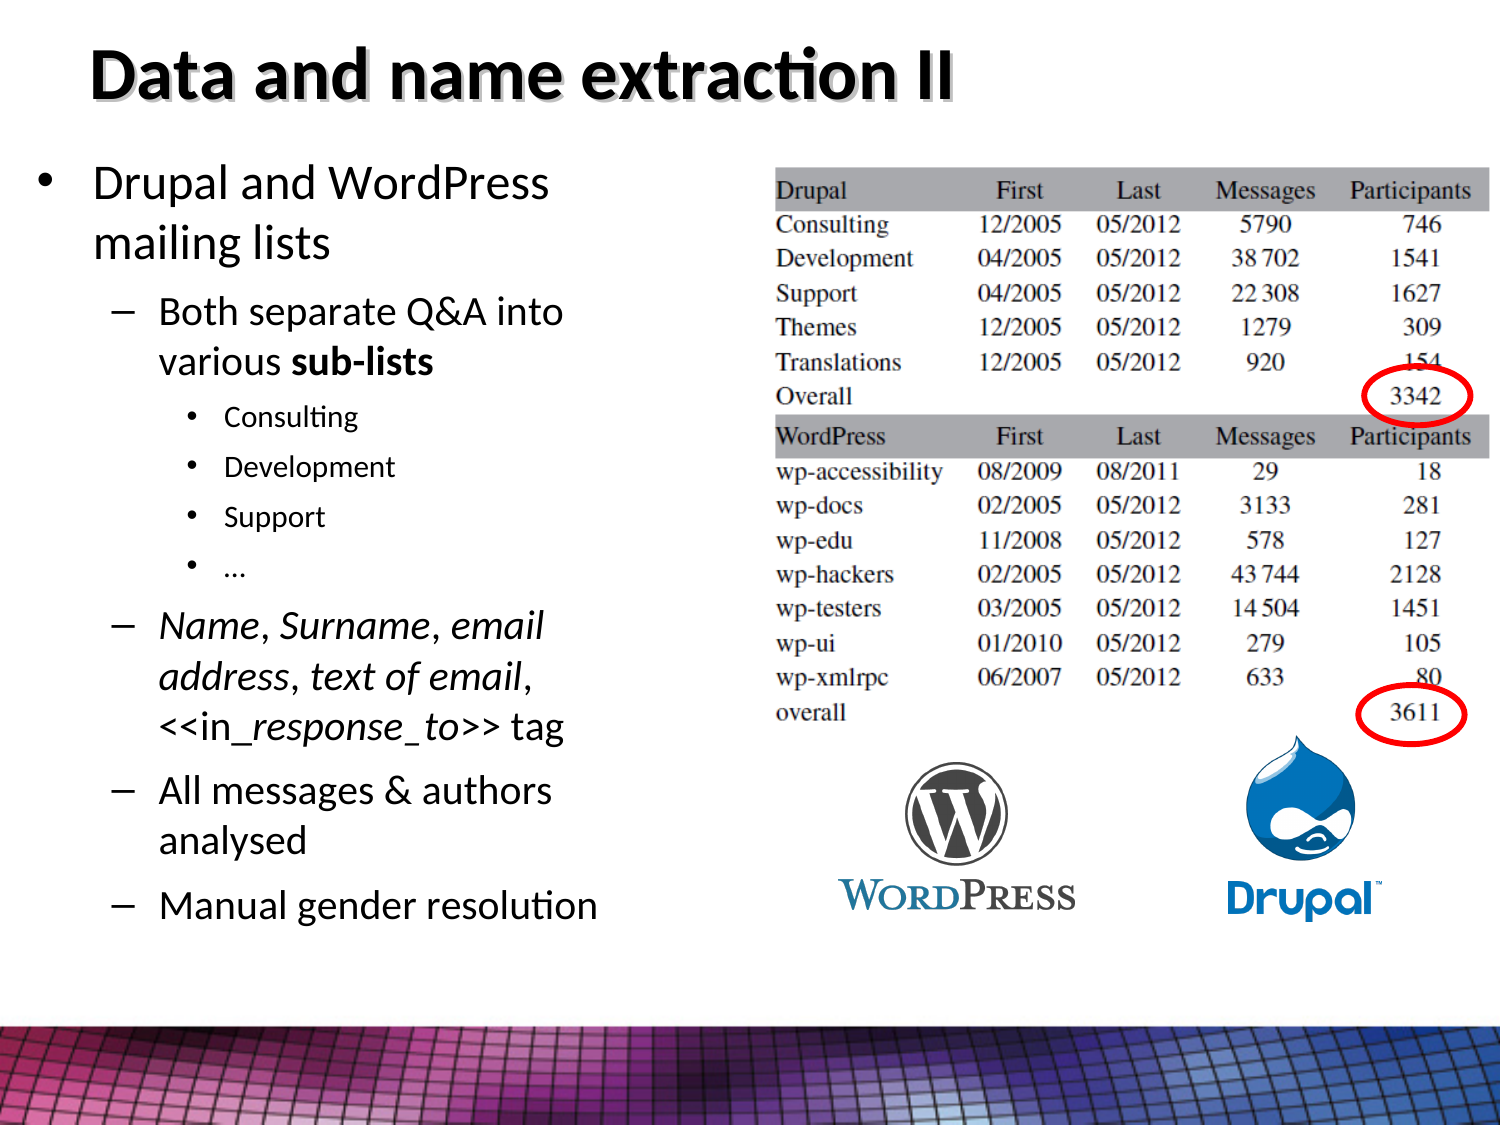

# Data and name extraction II
Drupal and WordPress mailing lists
Both separate Q&A into various sub-lists
Consulting
Development
Support
…
Name, Surname, email address, text of email, <<in_response_to>> tag
All messages & authors analysed
Manual gender resolution